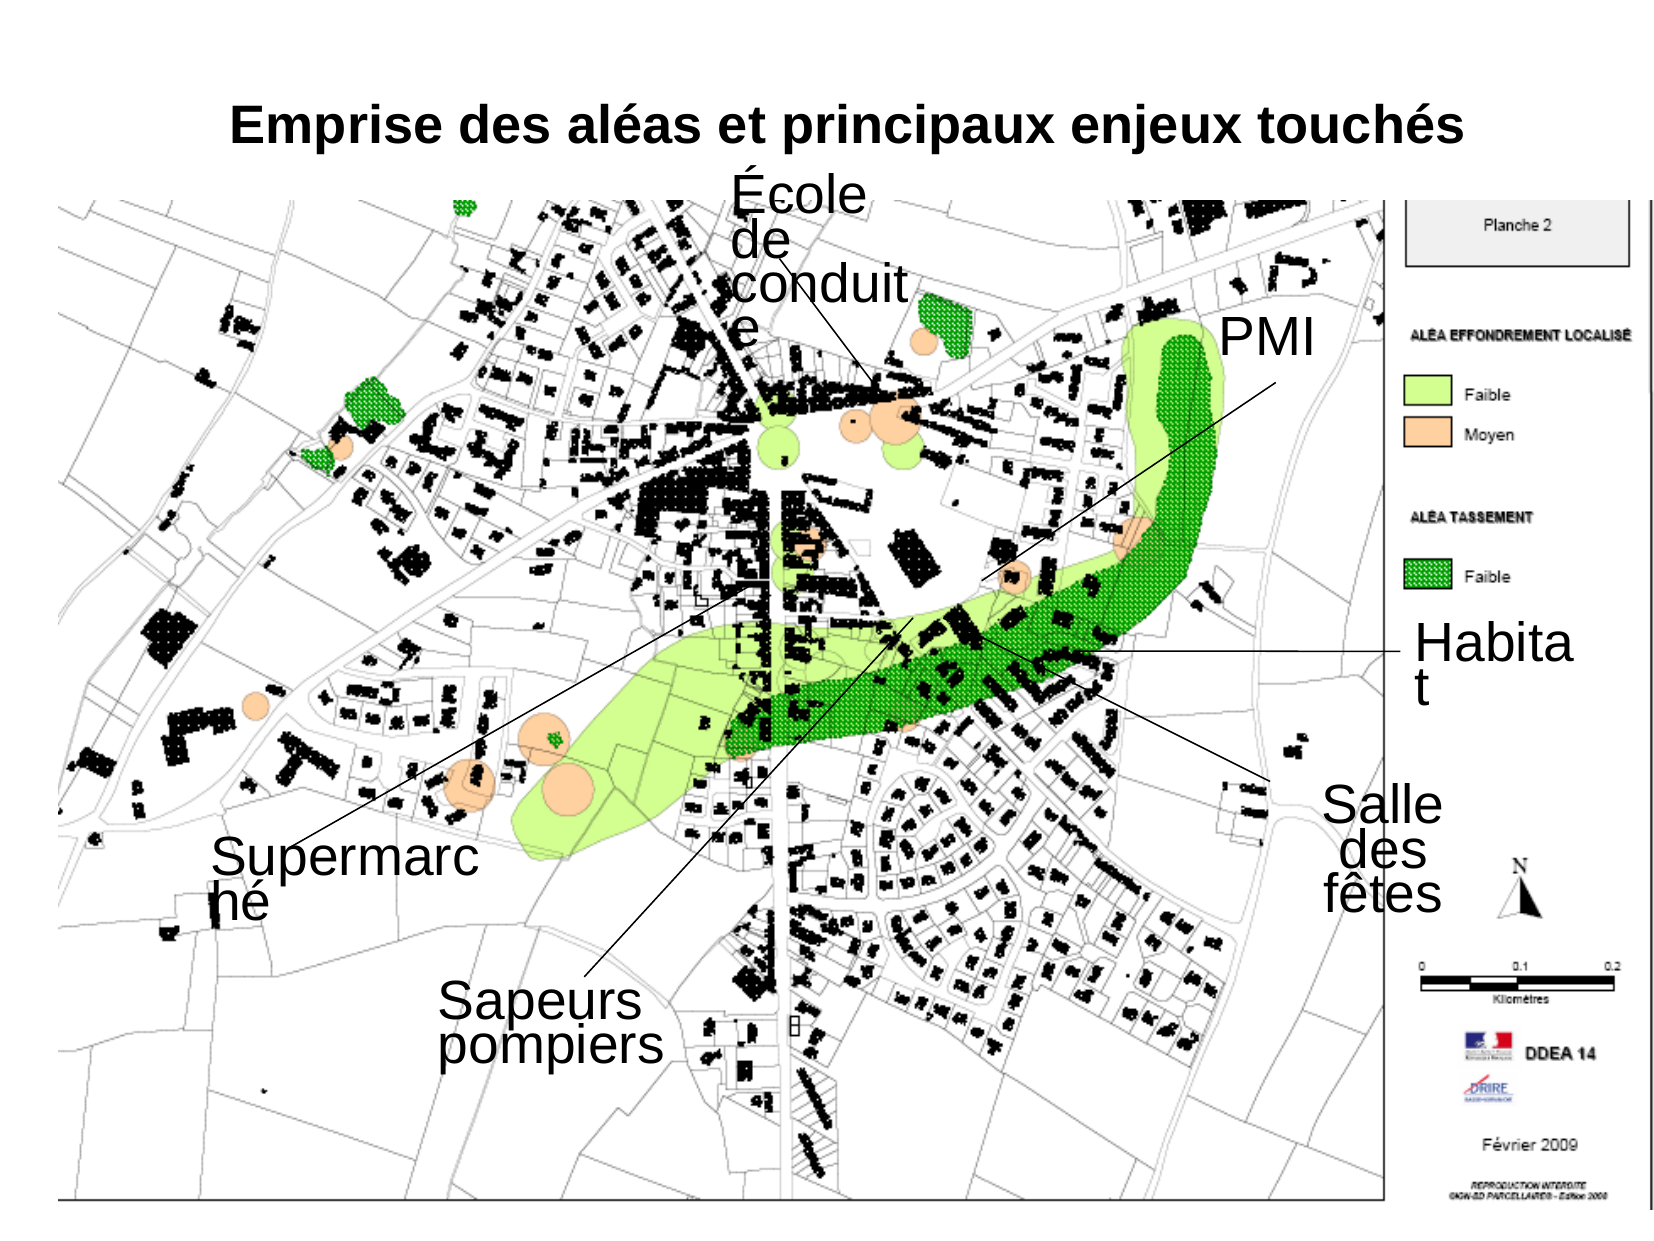

# Emprise des aléas et principaux enjeux touchés
École de conduite
PMI
Habitat
Salle des fêtes
Supermarché
Sapeurs pompiers